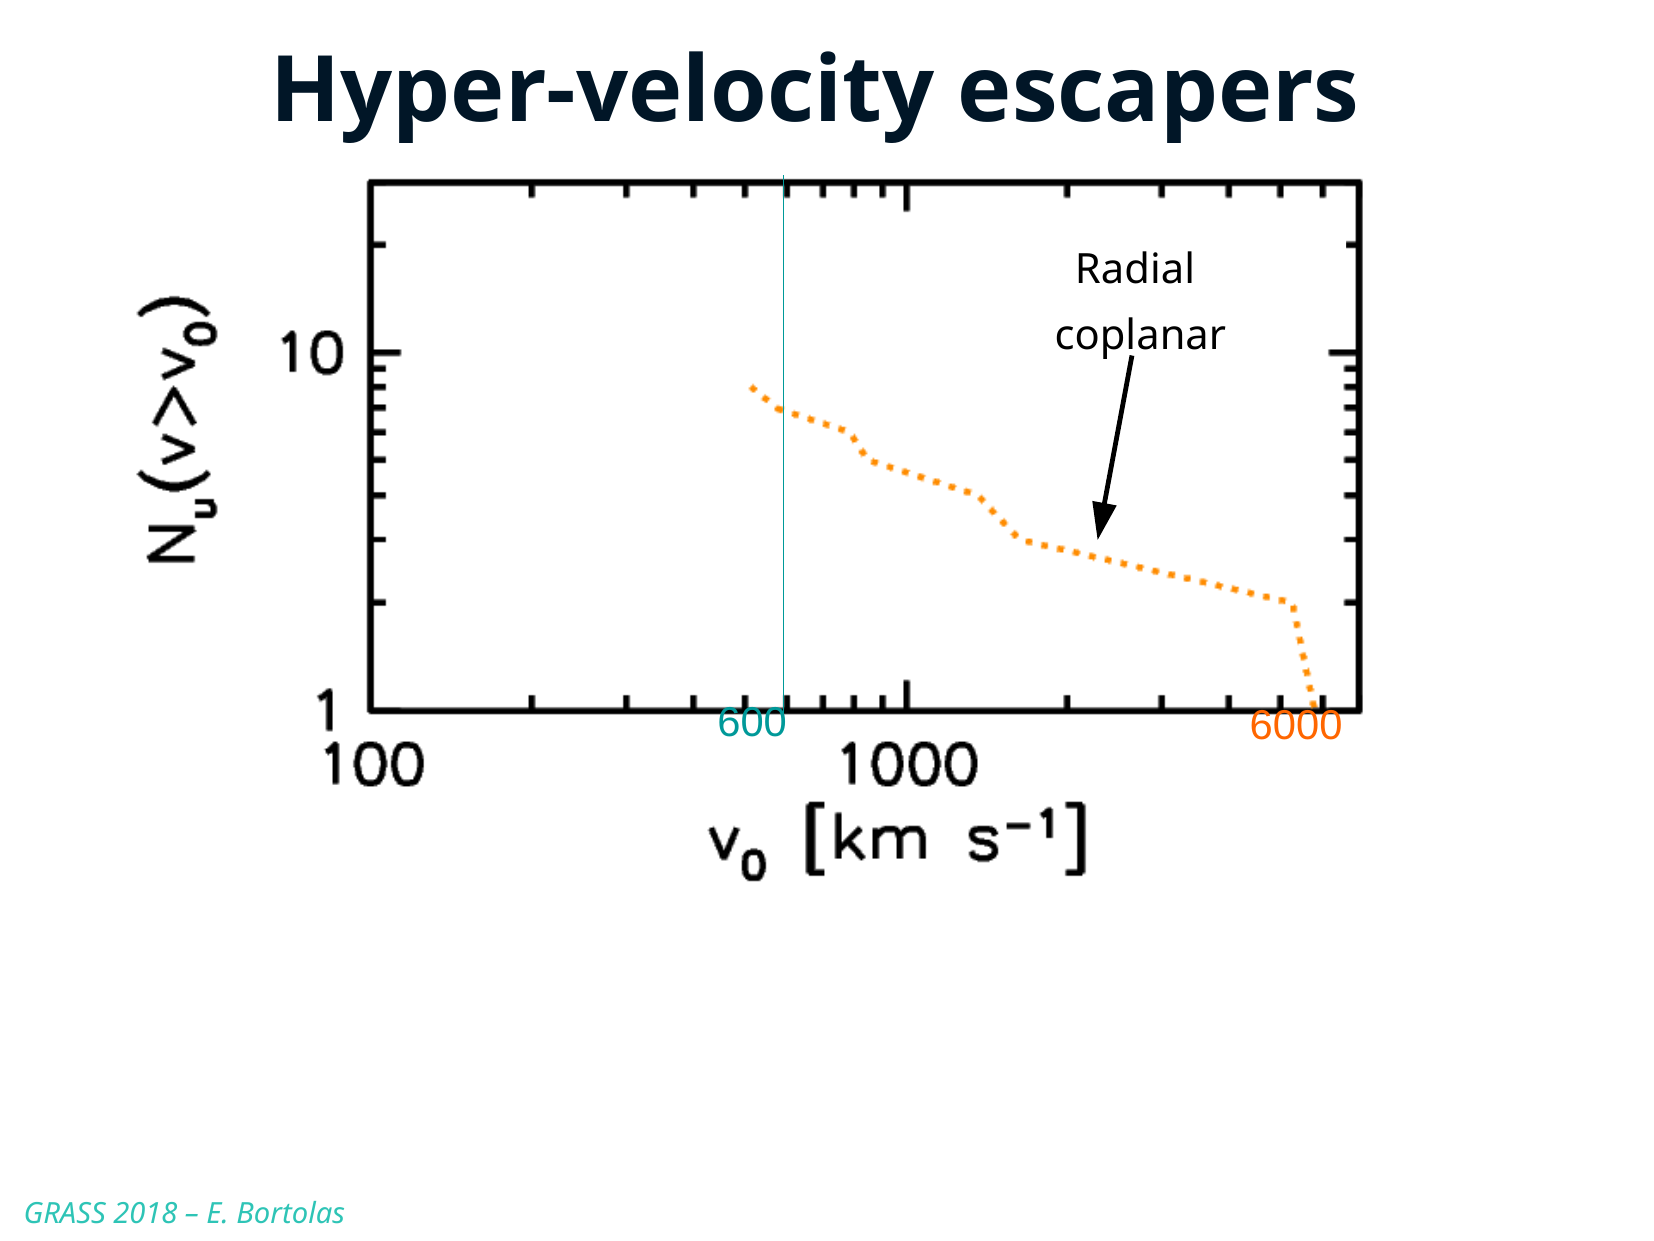

Hyper-velocity escapers
Radial
coplanar
600
6000
GRASS 2018 – E. Bortolas